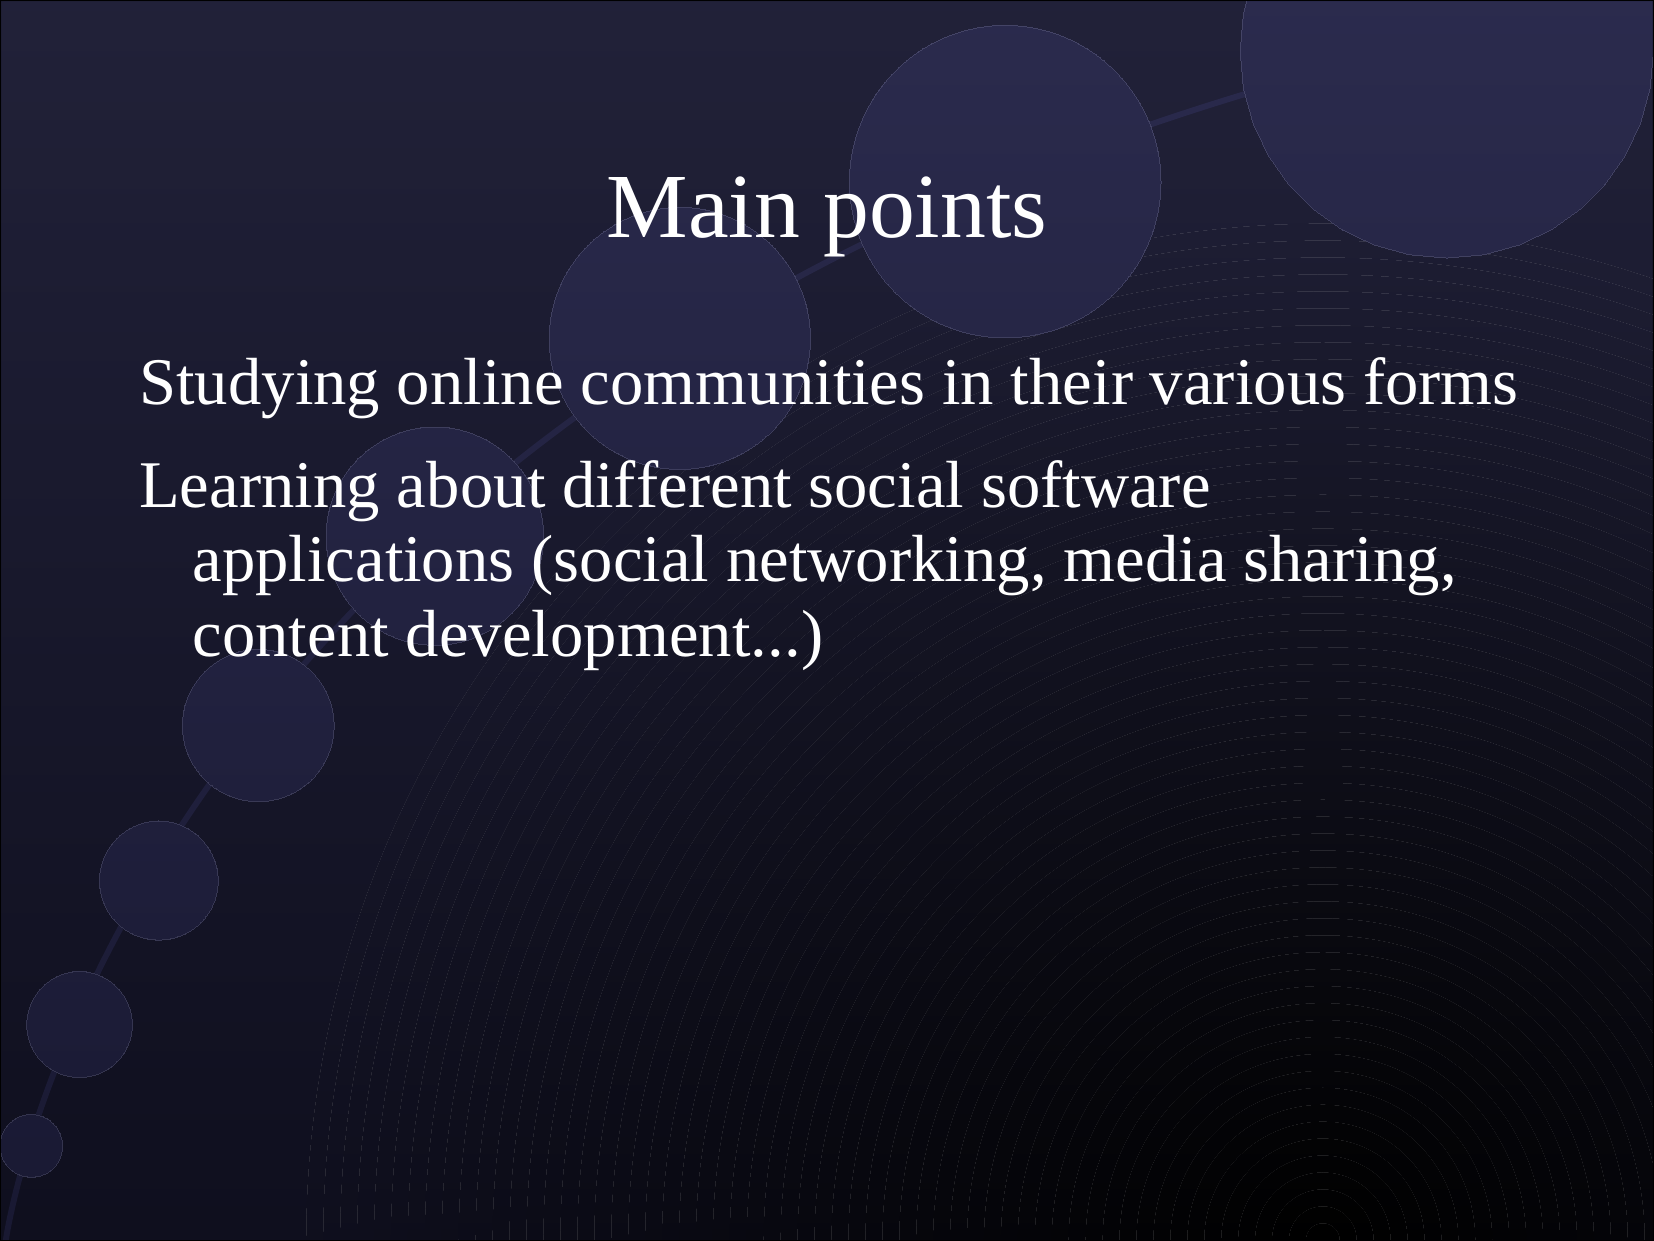

# Main points
Studying online communities in their various forms
Learning about different social software applications (social networking, media sharing, content development...)